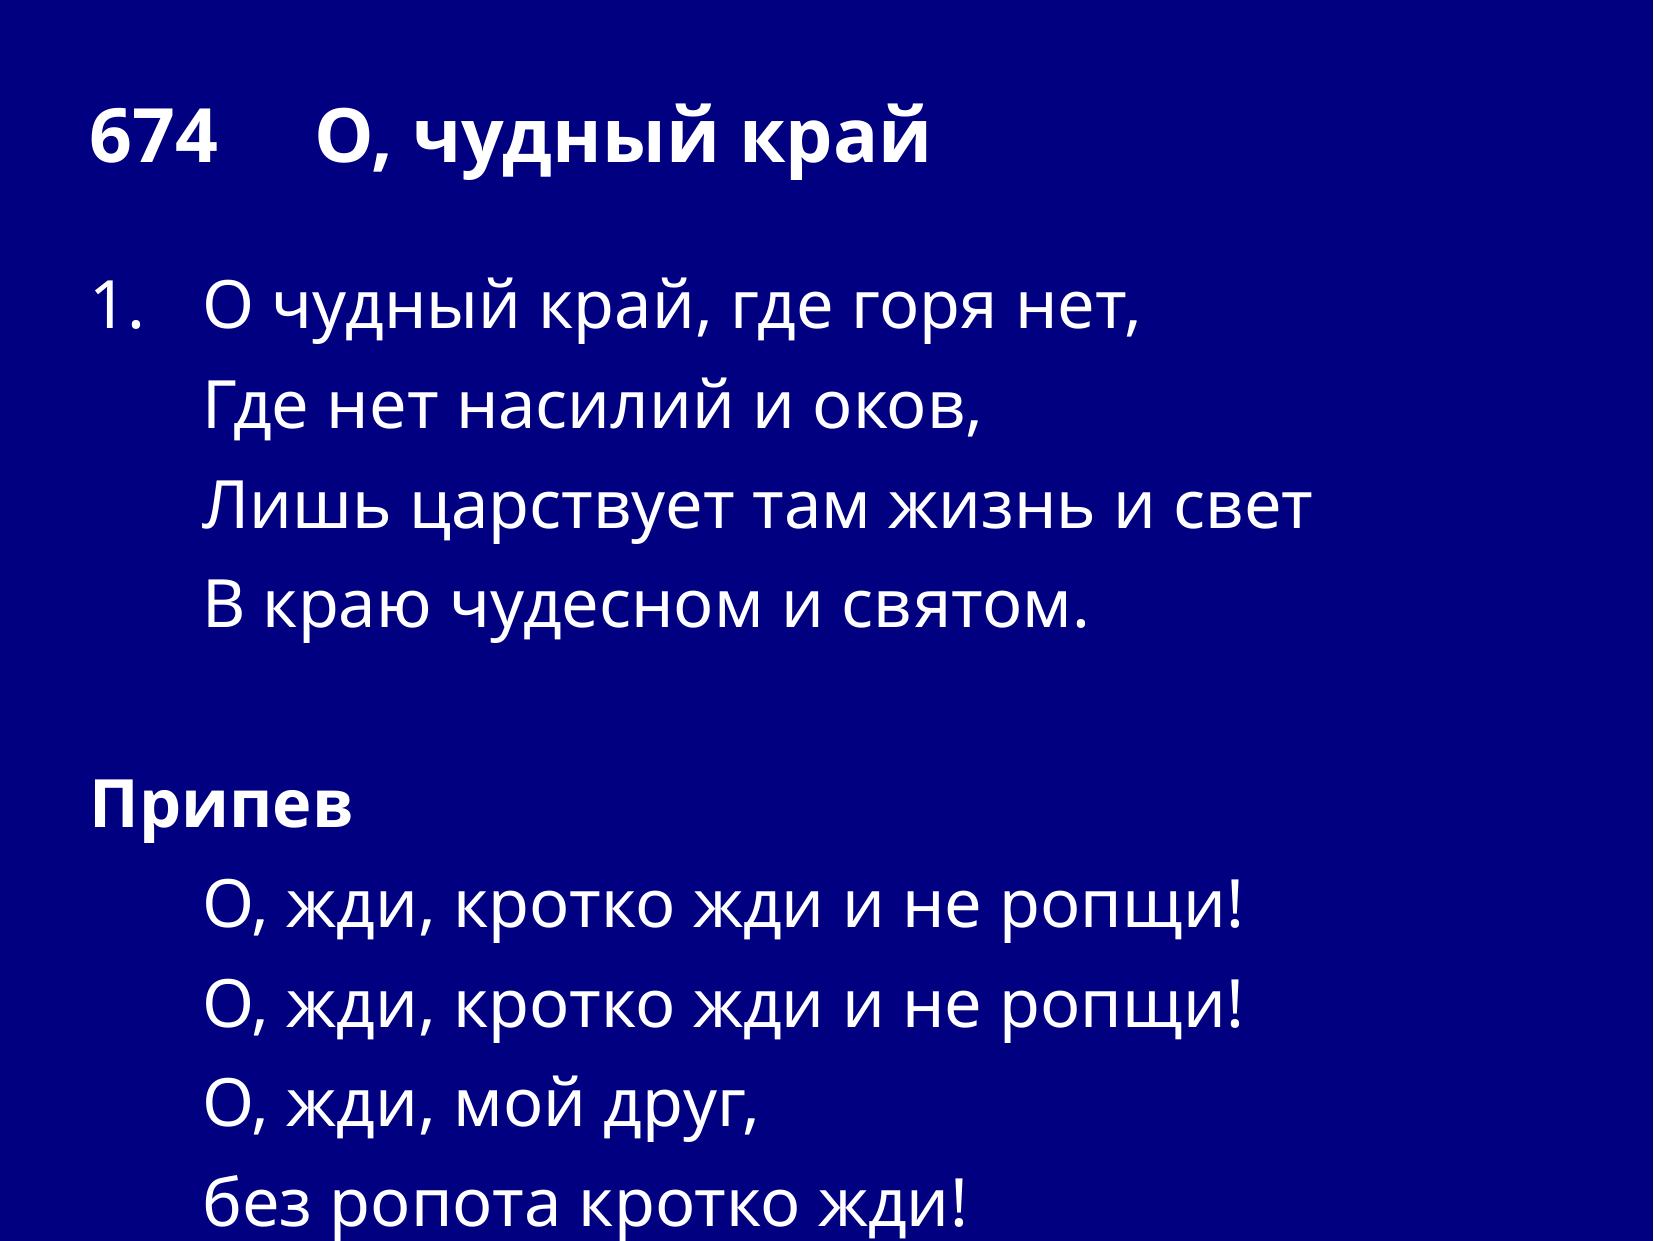

674	О, чудный край
1.	О чудный край, где горя нет,
	Где нет насилий и оков,
	Лишь царствует там жизнь и свет
	В краю чудесном и святом.
Припев
	О, жди, кротко жди и не ропщи!
	О, жди, кротко жди и не ропщи!
	О, жди, мой друг,
	без ропота кротко жди!